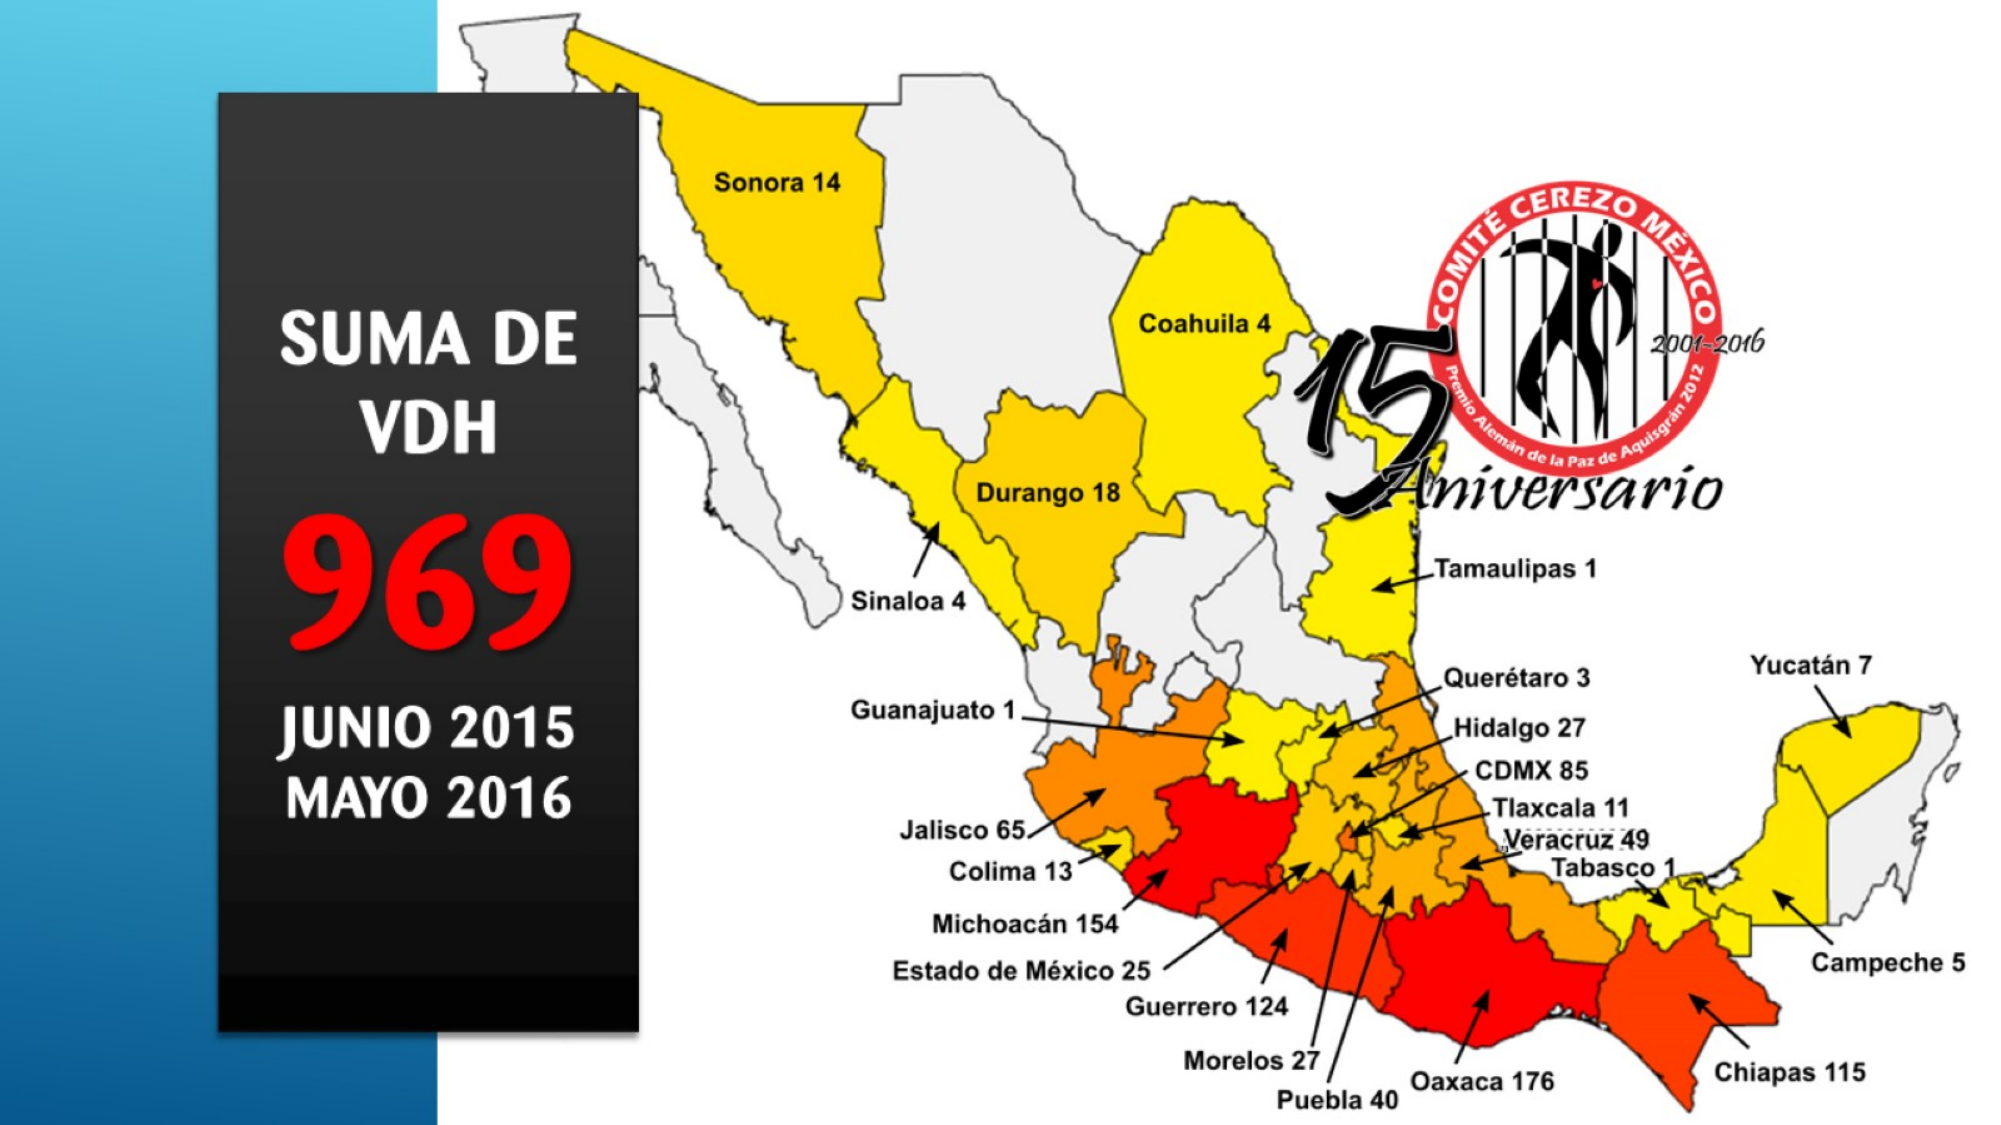

# Suma de VDH 969 junio 2015 mayo 2016